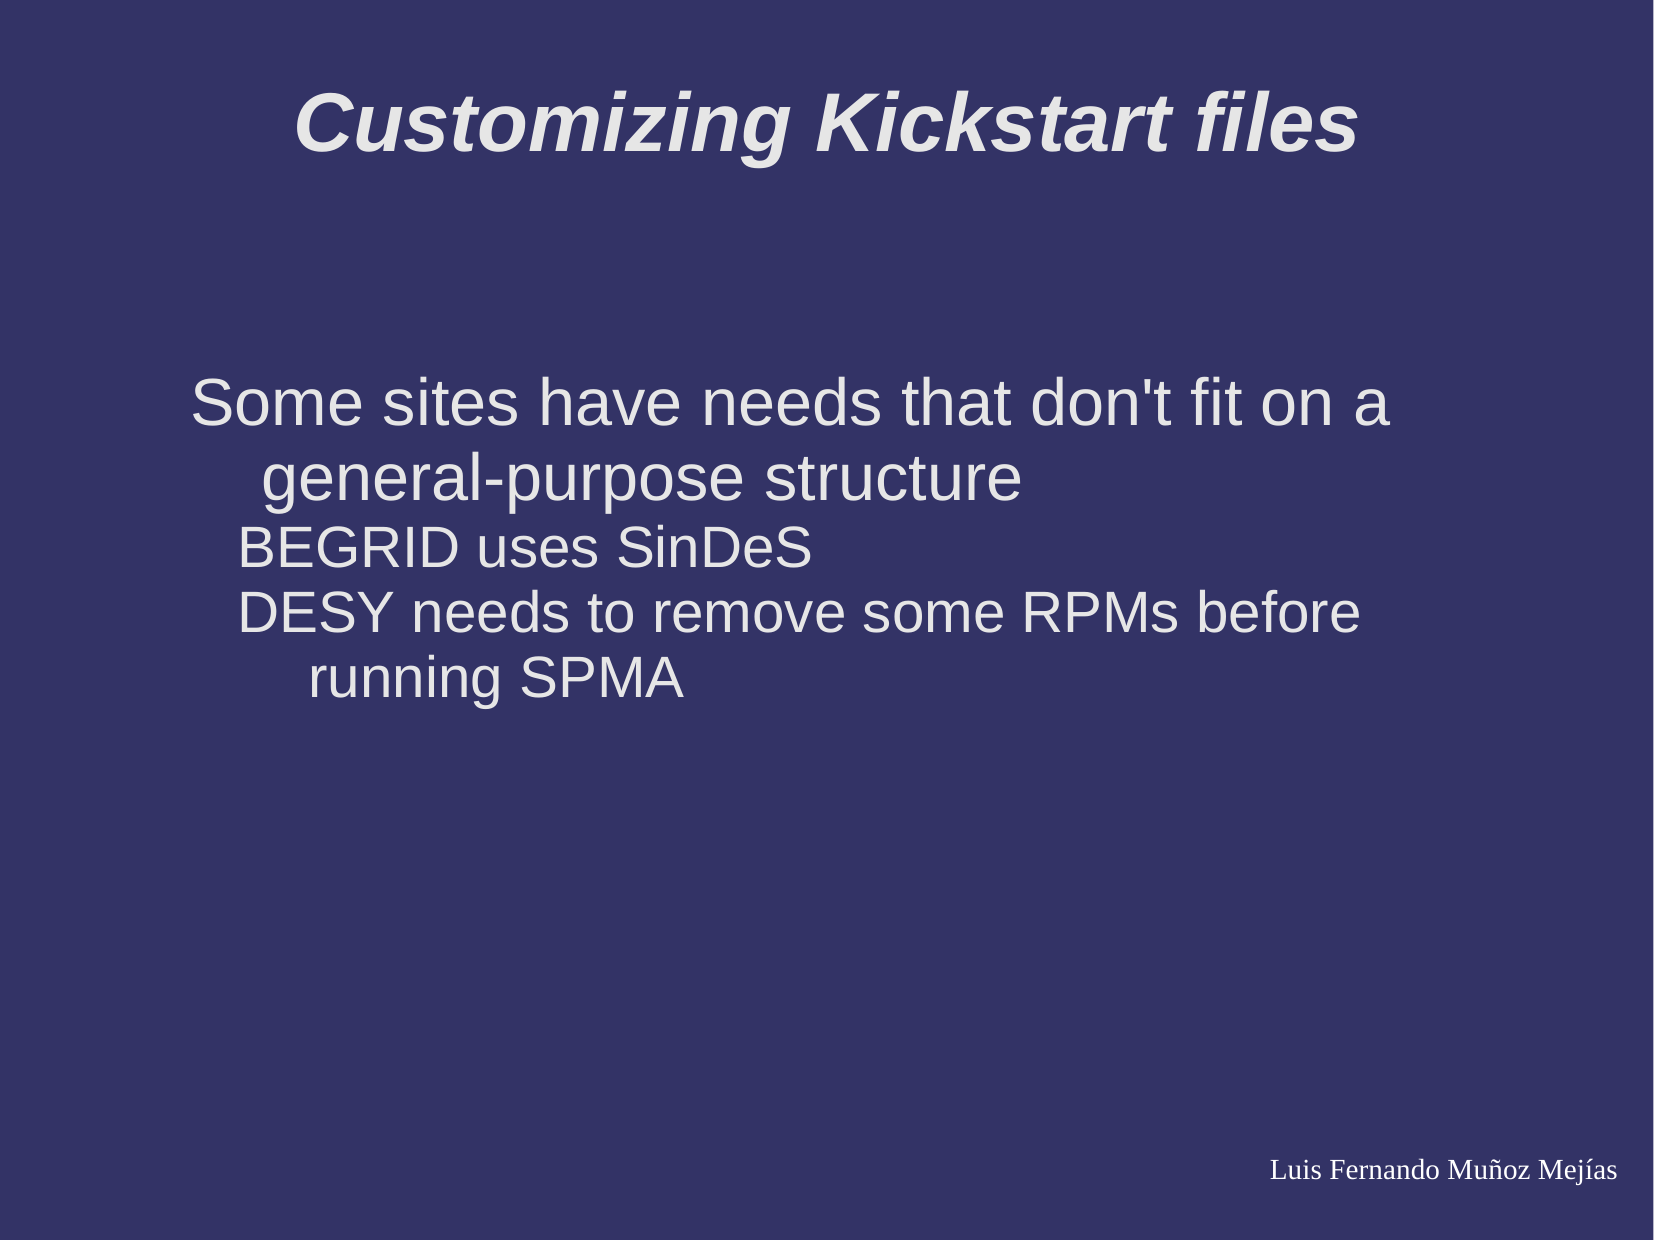

# Customizing Kickstart files
Some sites have needs that don't fit on a general-purpose structure
BEGRID uses SinDeS
DESY needs to remove some RPMs before running SPMA
Luis Fernando Muñoz Mejías